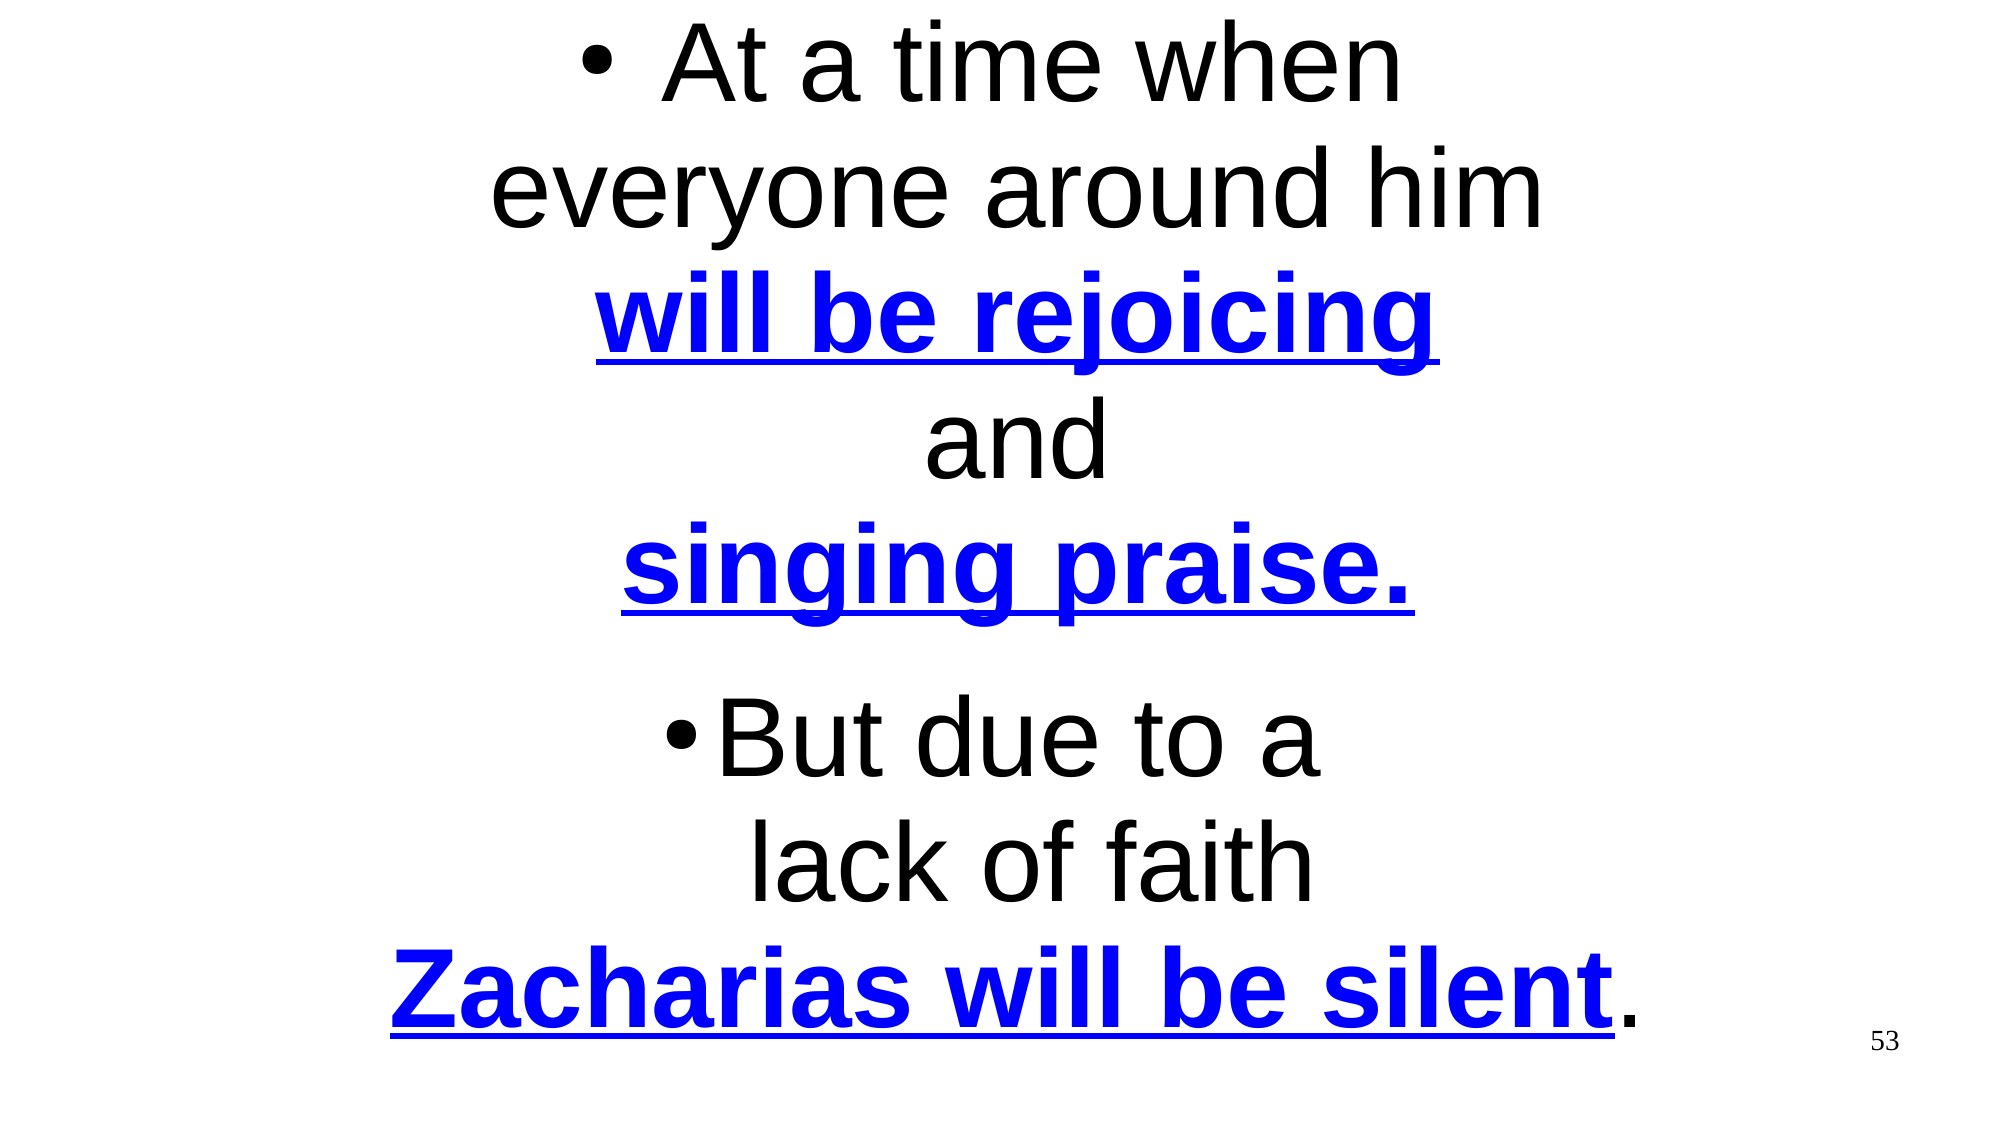

# At a time when everyone around him will be rejoicing and singing praise.
But due to a
lack of faith
Zacharias will be silent.
53